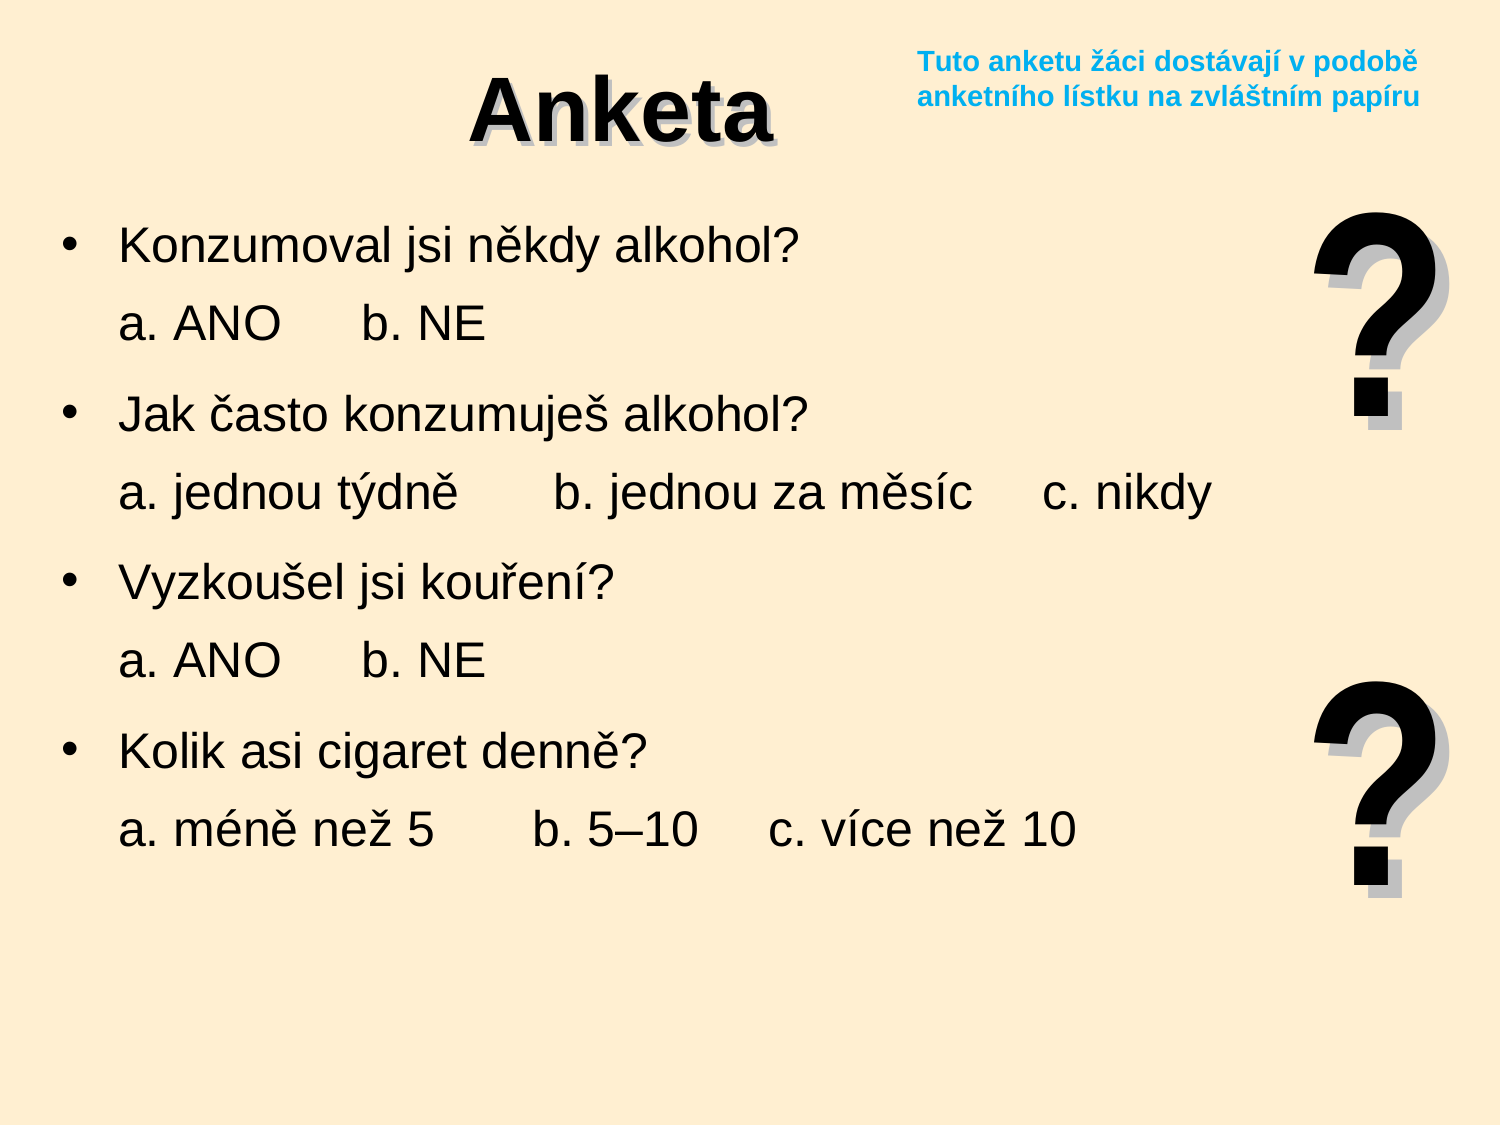

Tuto anketu žáci dostávají v podobě anketního lístku na zvláštním papíru
# Anketa
?
Konzumoval jsi někdy alkohol?
a. ANO	b. NE
Jak často konzumuješ alkohol?
a. jednou týdně	 b. jednou za měsíc c. nikdy
Vyzkoušel jsi kouření?
a. ANO	b. NE
Kolik asi cigaret denně?
a. méně než 5 b. 5–10 c. více než 10
?